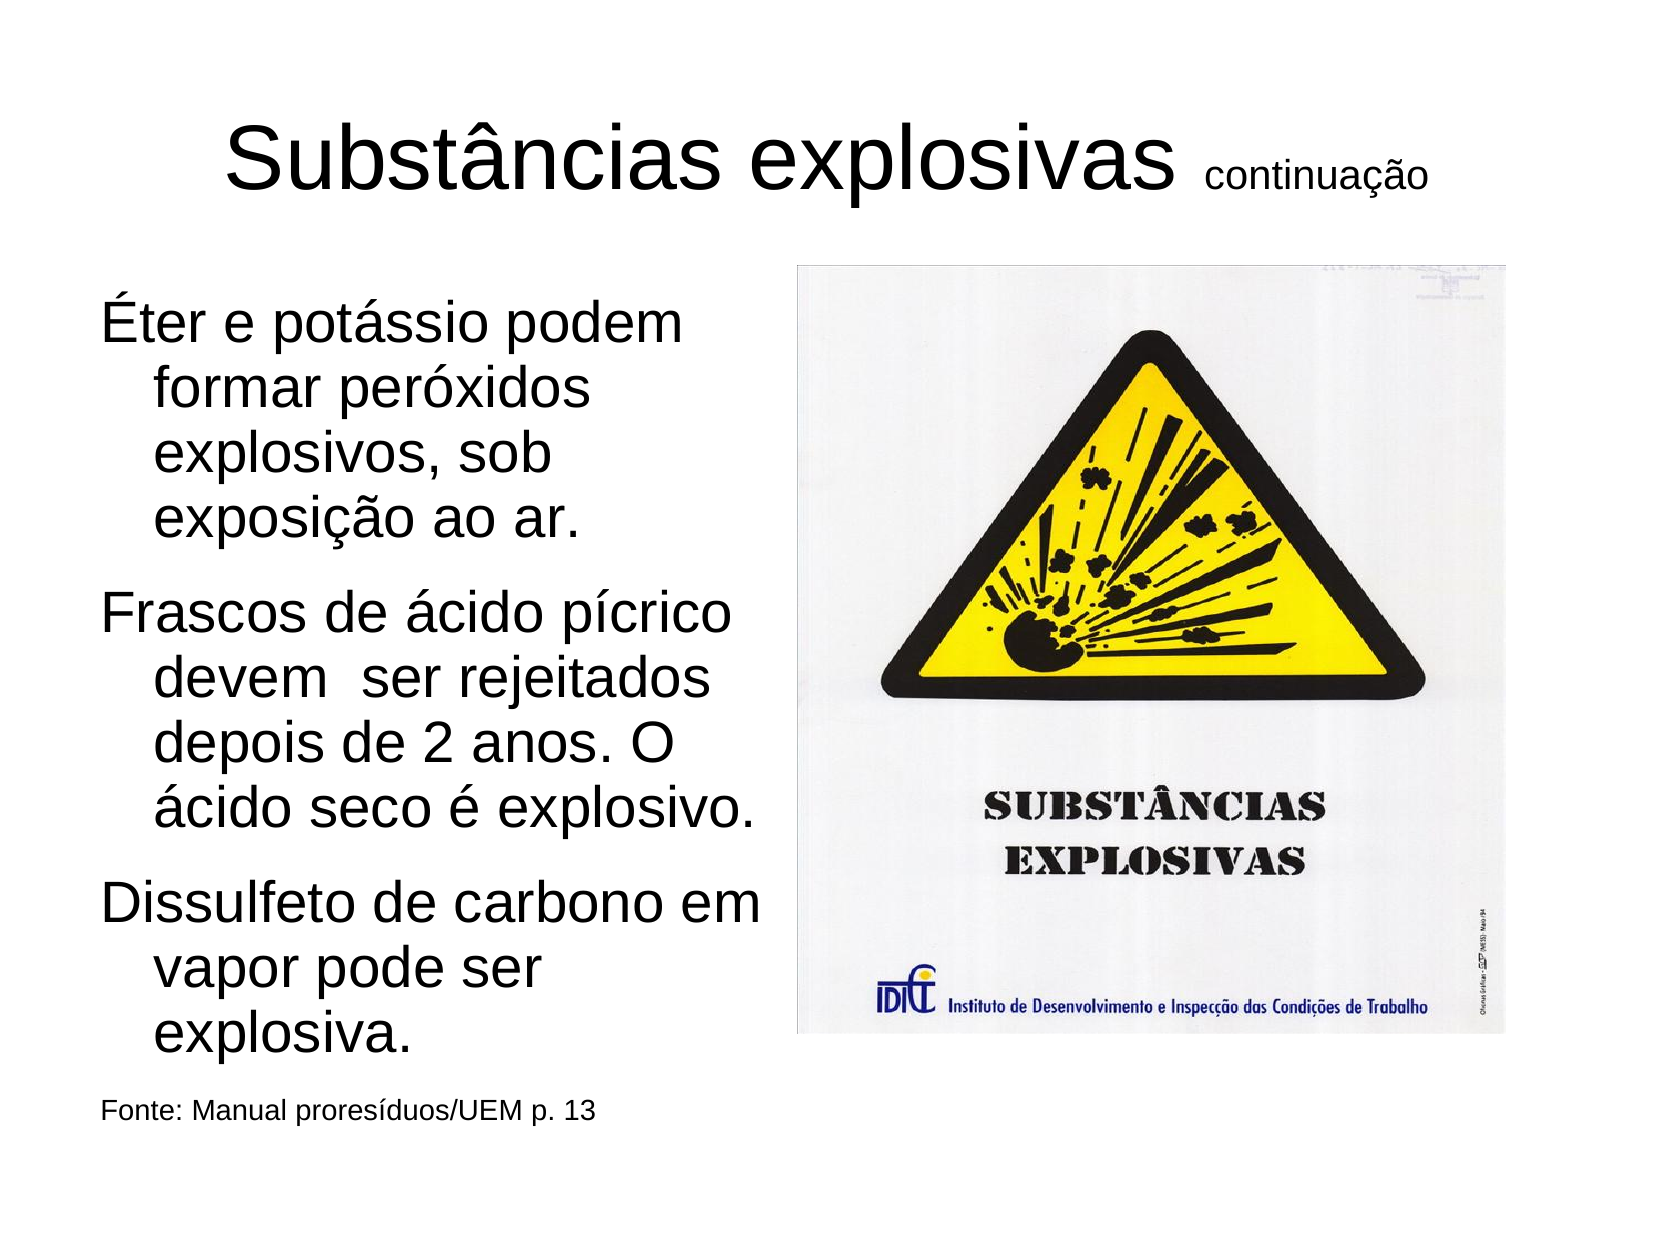

# Substâncias explosivas continuação
Éter e potássio podem formar peróxidos explosivos, sob exposição ao ar.
Frascos de ácido pícrico devem ser rejeitados depois de 2 anos. O ácido seco é explosivo.
Dissulfeto de carbono em vapor pode ser explosiva.
Fonte: Manual proresíduos/UEM p. 13